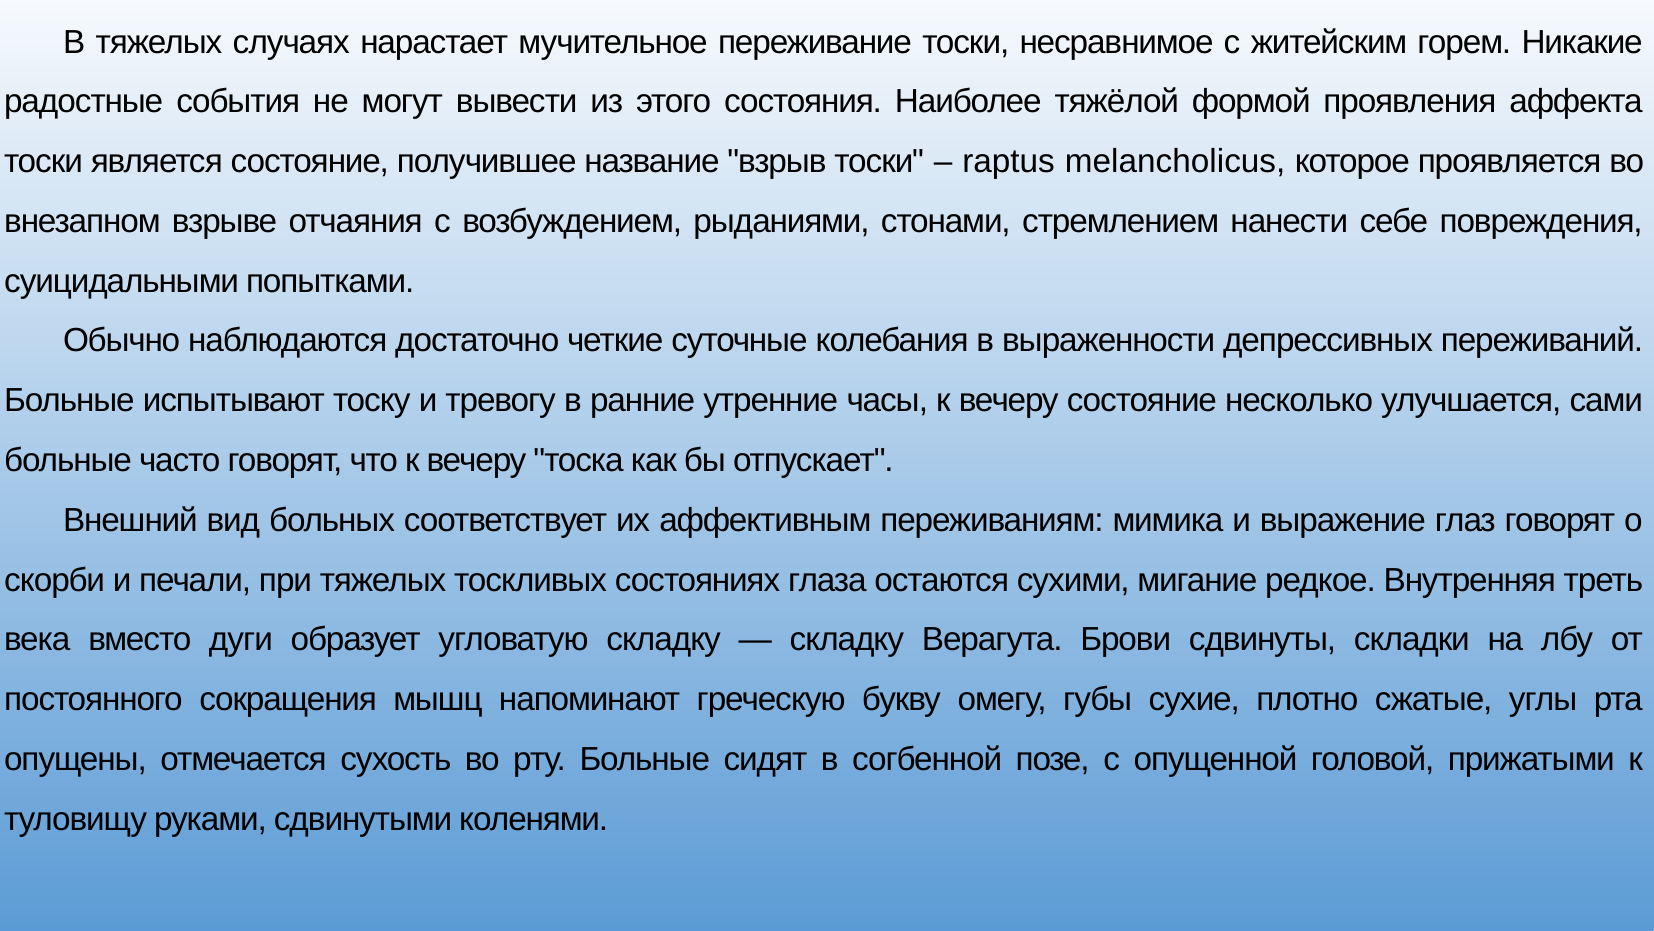

В тяжелых случаях нарастает мучительное переживание тоски, несравнимое с житейским горем. Никакие радостные события не могут вывести из этого состояния. Наиболее тяжёлой формой проявления аффекта тоски является состояние, получившее название "взрыв тоски" – raptus melancholicus, которое проявляется во внезапном взрыве отчаяния с возбуждением, рыданиями, стонами, стремлением нанести себе повреждения, суицидальными попытками.
Обычно наблюдаются достаточно четкие суточные колебания в выраженности депрессивных переживаний. Больные испытывают тоску и тревогу в ранние утренние часы, к вечеру состояние несколько улучшается, сами больные часто говорят, что к вечеру "тоска как бы отпускает".
Внешний вид больных соответствует их аффективным переживаниям: мимика и выражение глаз говорят о скорби и печали, при тяжелых тоскливых состояниях глаза остаются сухими, мигание редкое. Внутренняя треть века вместо дуги образует угловатую складку — складку Верагута. Брови сдвинуты, складки на лбу от постоянного сокращения мышц напоминают греческую букву омегу, губы сухие, плотно сжатые, углы рта опущены, отмечается сухость во рту. Больные сидят в согбенной позе, с опущенной головой, прижатыми к туловищу руками, сдвинутыми коленями.
#